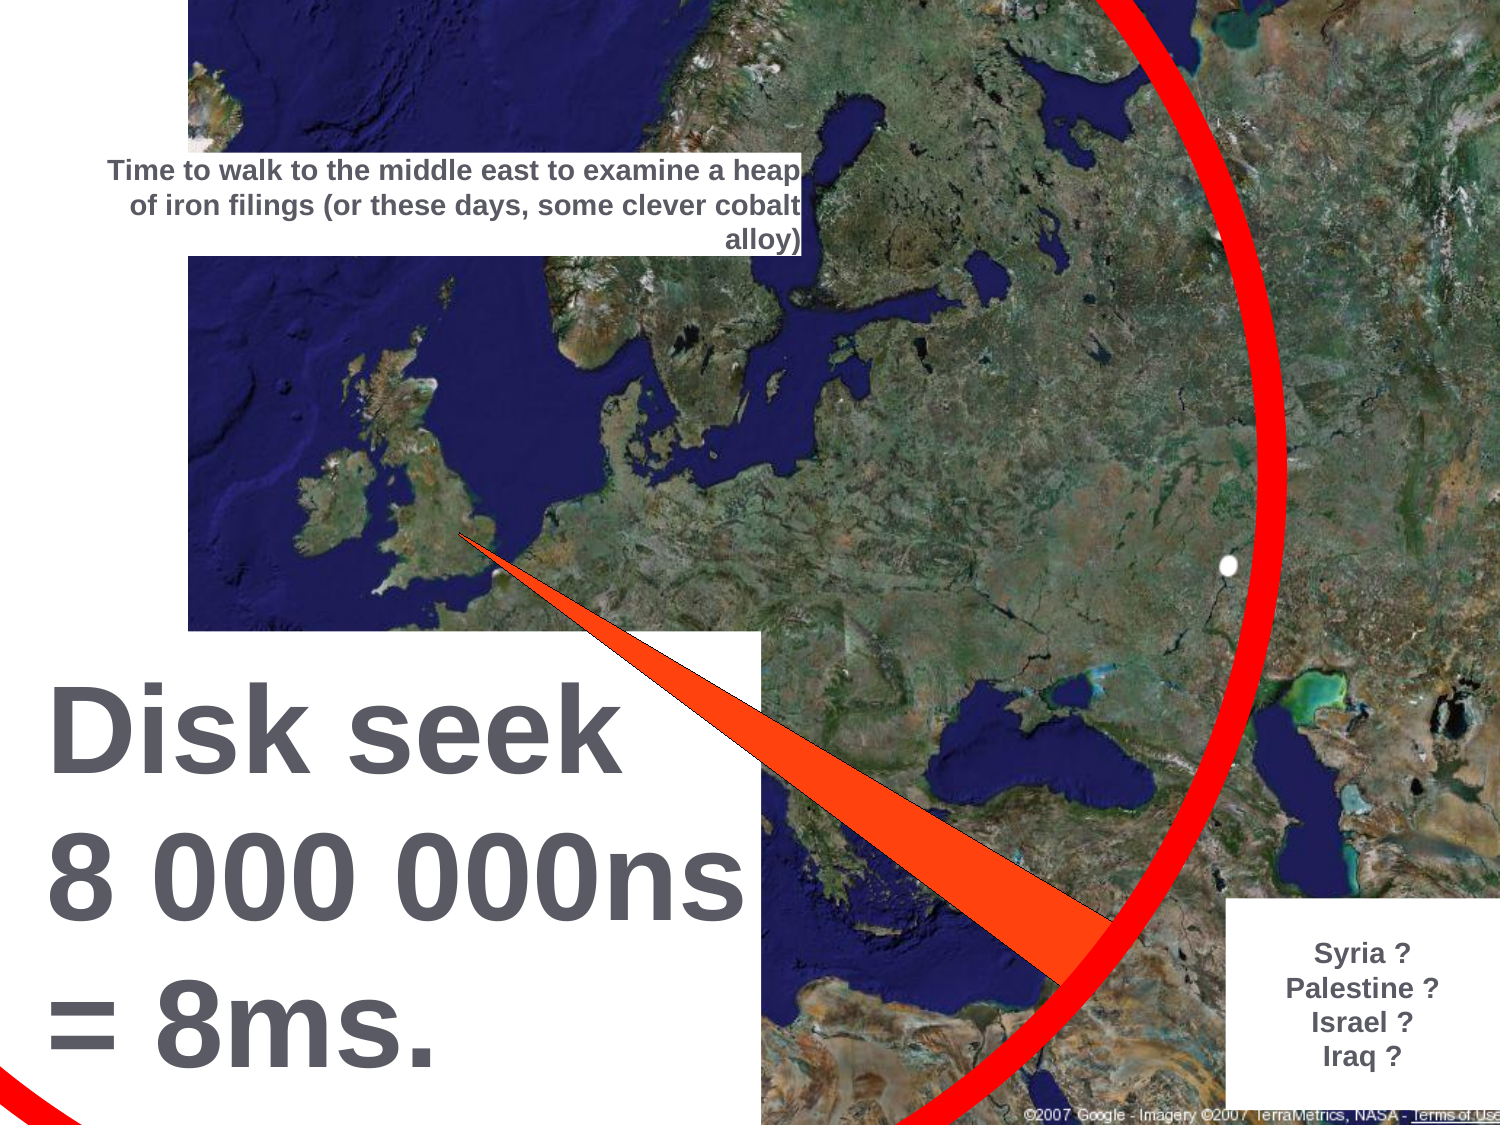

Time to walk to the middle east to examine a heap of iron filings (or these days, some clever cobalt alloy)
Disk seek
8 000 000ns
= 8ms.
Syria ?
Palestine ?
Israel ?
Iraq ?